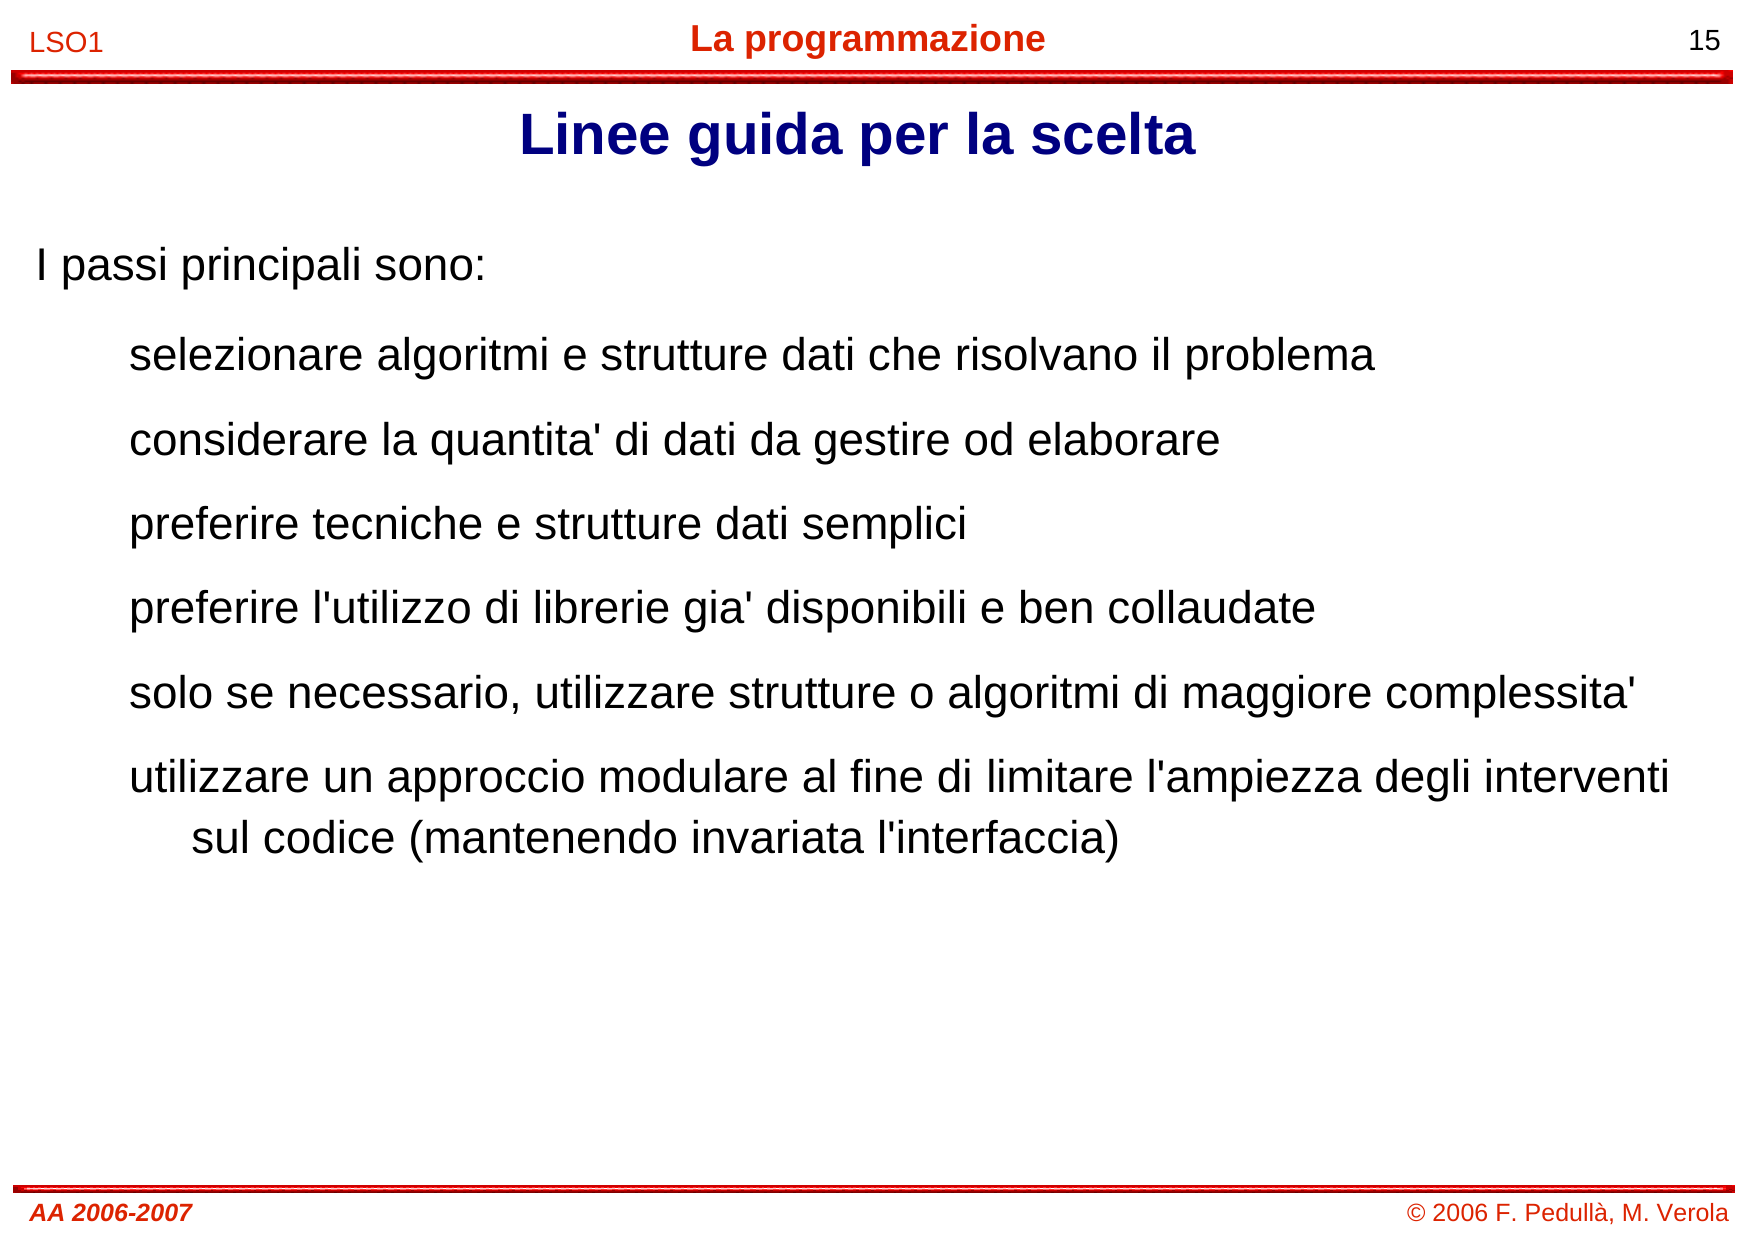

Linee guida per la scelta
# I passi principali sono:
selezionare algoritmi e strutture dati che risolvano il problema
considerare la quantita' di dati da gestire od elaborare
preferire tecniche e strutture dati semplici
preferire l'utilizzo di librerie gia' disponibili e ben collaudate
solo se necessario, utilizzare strutture o algoritmi di maggiore complessita'
utilizzare un approccio modulare al fine di limitare l'ampiezza degli interventi sul codice (mantenendo invariata l'interfaccia)